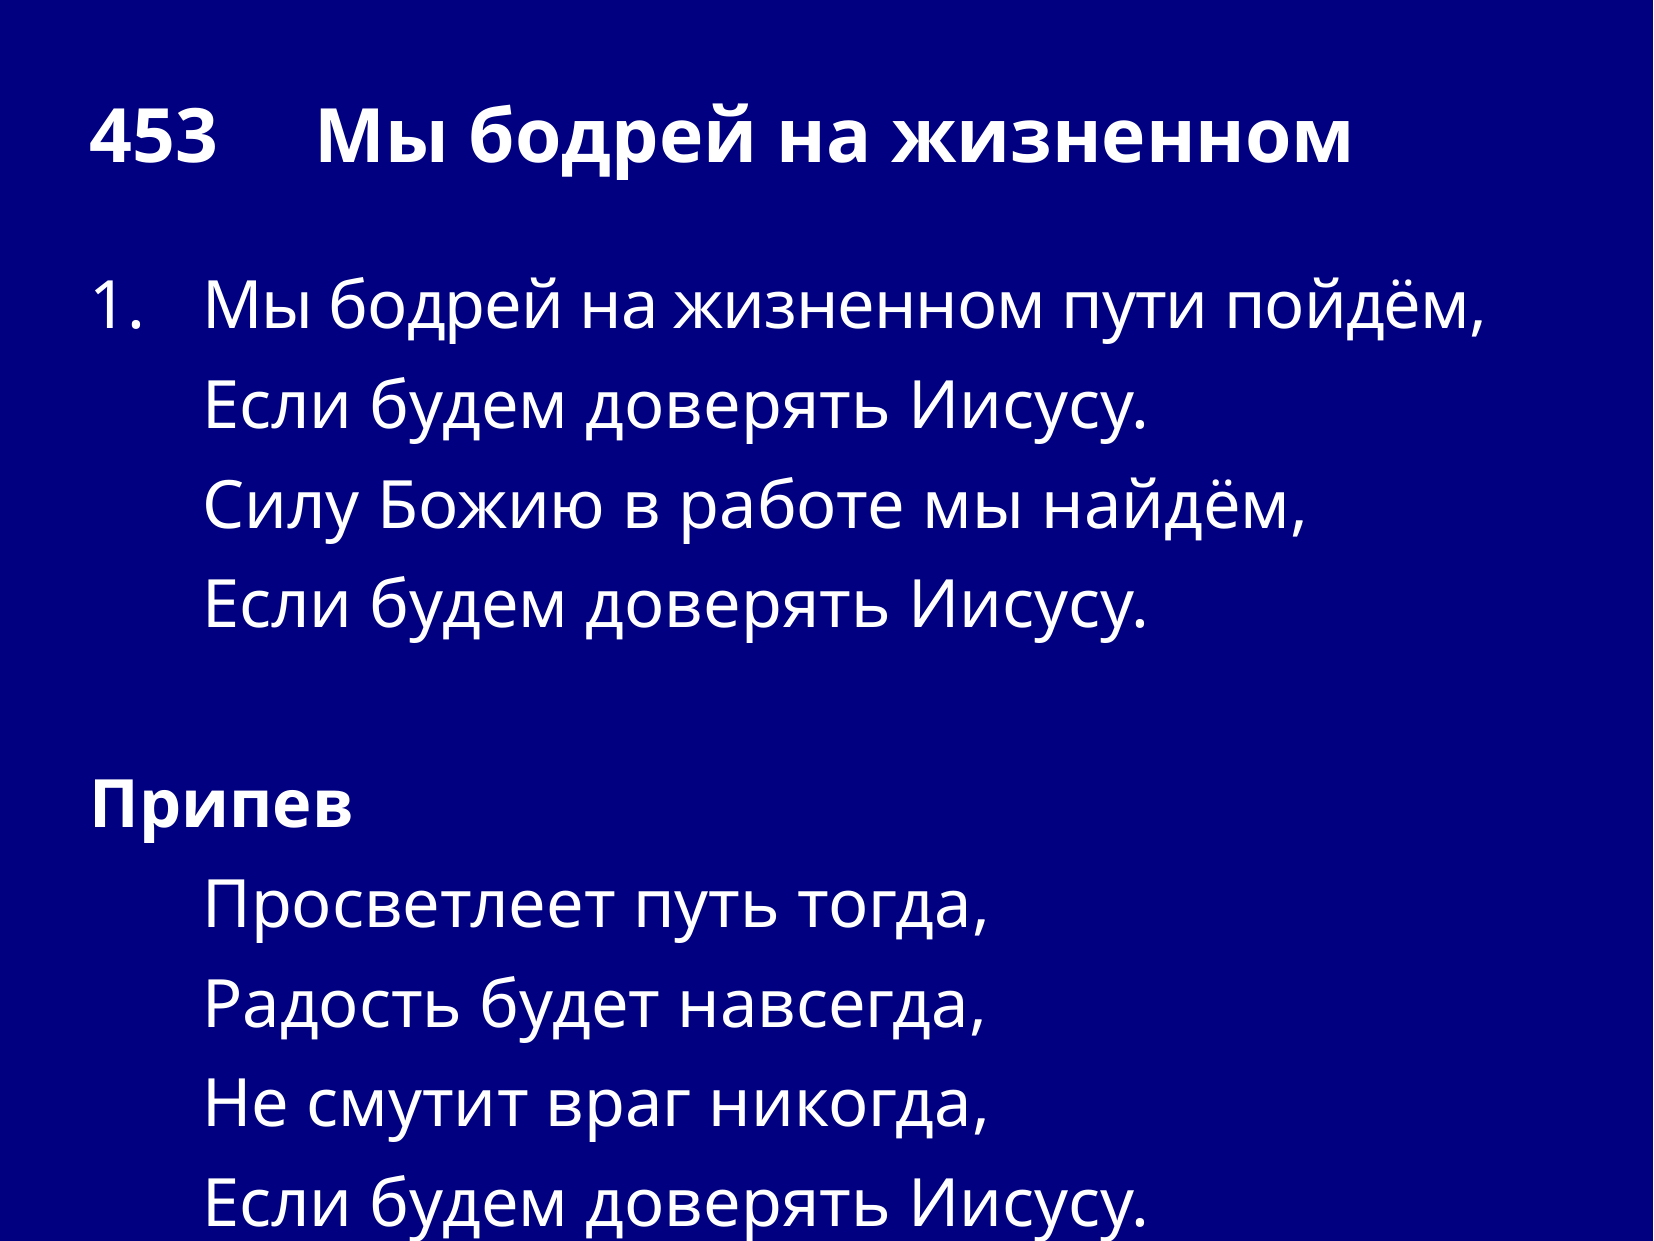

453	Мы бодрей на жизненном
1.	Мы бодрей на жизненном пути пойдём,
	Если будем доверять Иисусу.
	Силу Божию в работе мы найдём,
	Если будем доверять Иисусу.
Припев
	Просветлеет путь тогда,
	Радость будет навсегда,
	Не смутит враг никогда,
	Если будем доверять Иисусу.